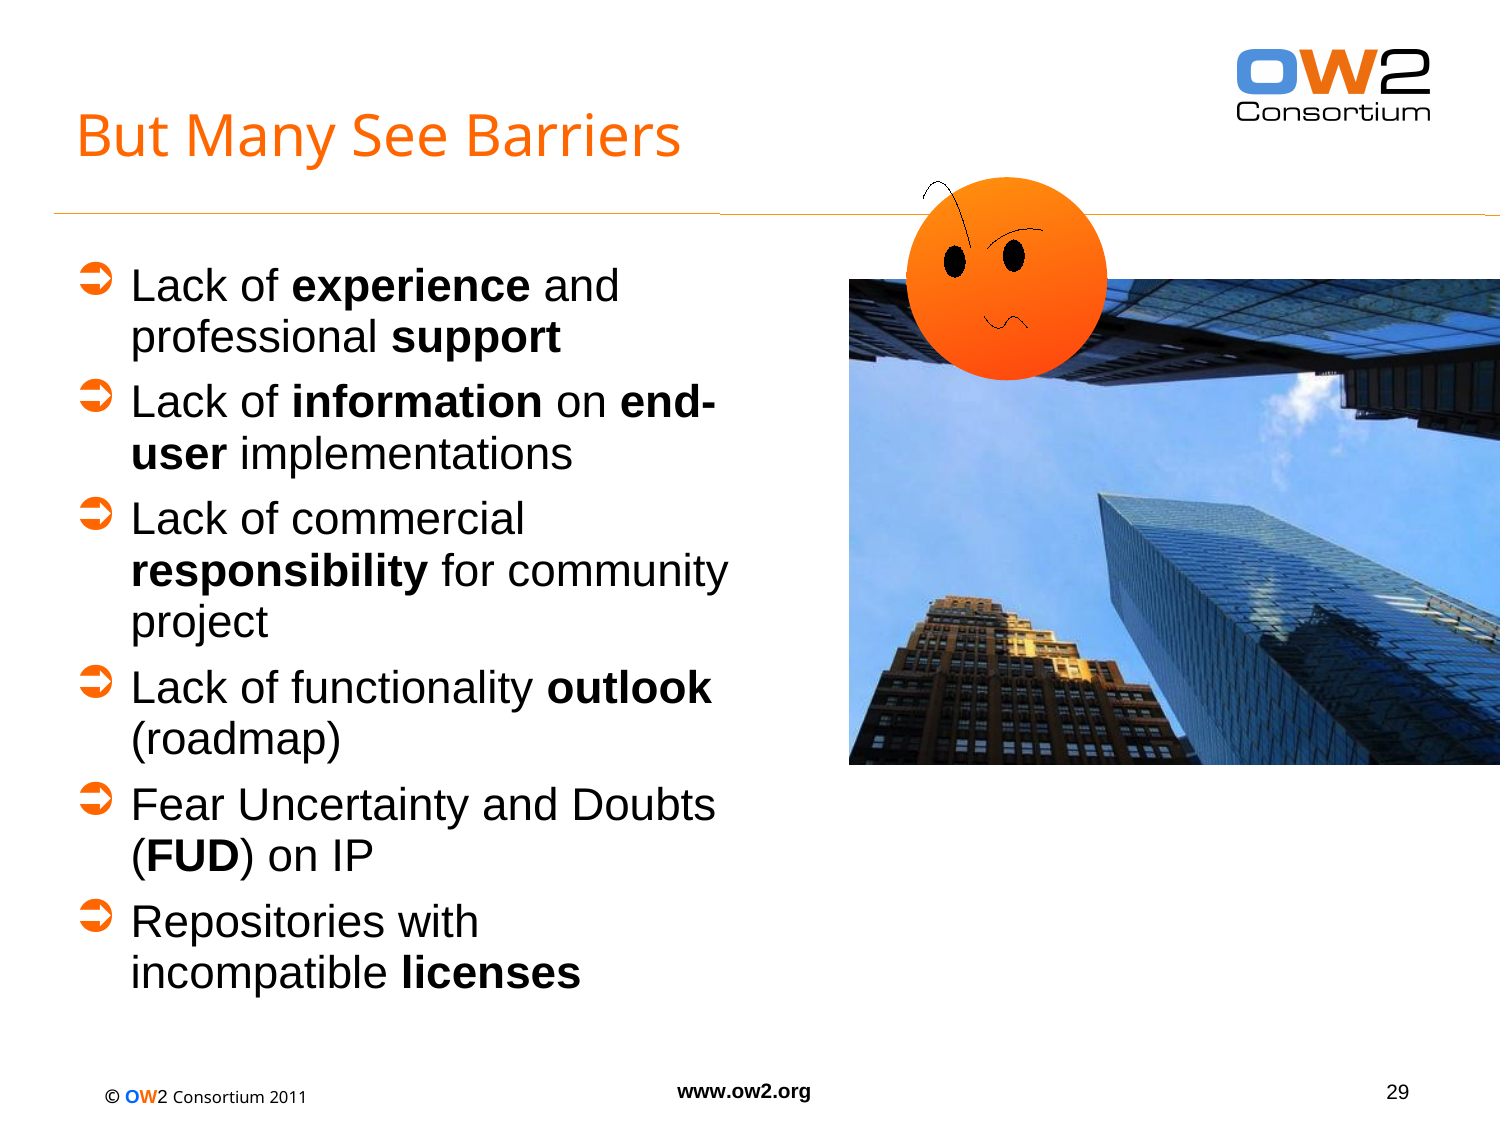

# But Many See Barriers
Lack of experience and professional support
Lack of information on end-user implementations
Lack of commercial responsibility for community project
Lack of functionality outlook (roadmap)
Fear Uncertainty and Doubts (FUD) on IP
Repositories with incompatible licenses
29